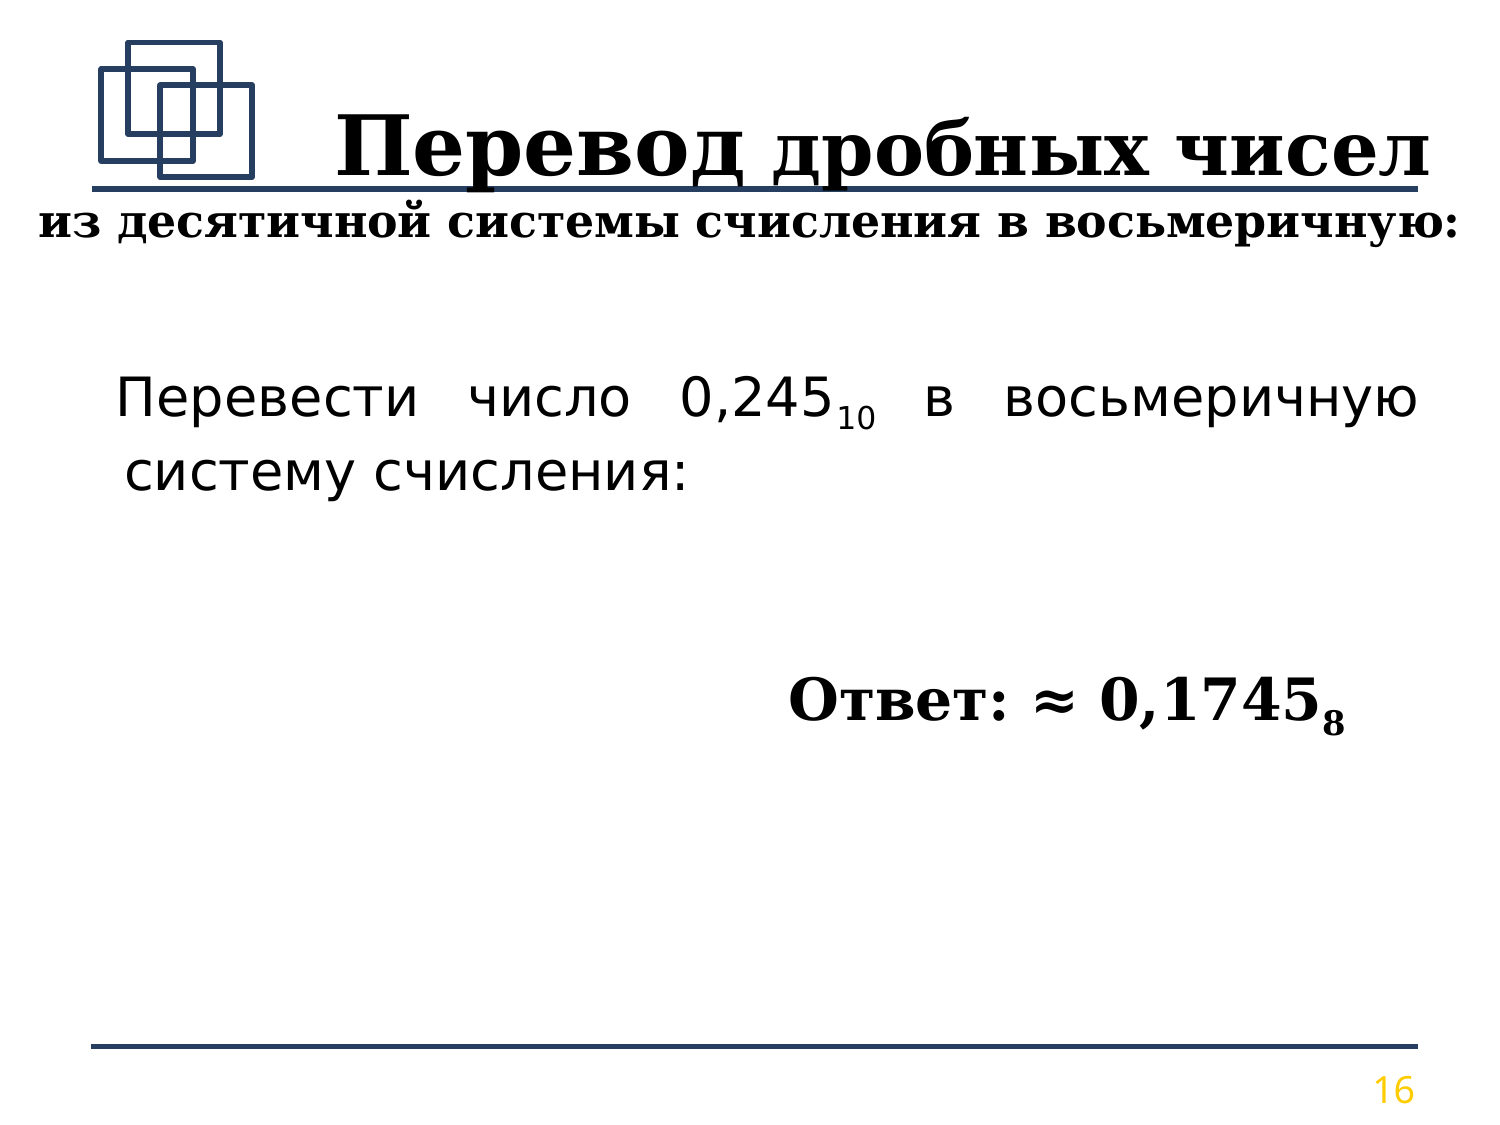

# Перевод дробных чисел из десятичной системы счисления в восьмеричную:
 Перевести число 0,24510 в восьмеричную систему счисления:
Ответ: ≈ 0,17458